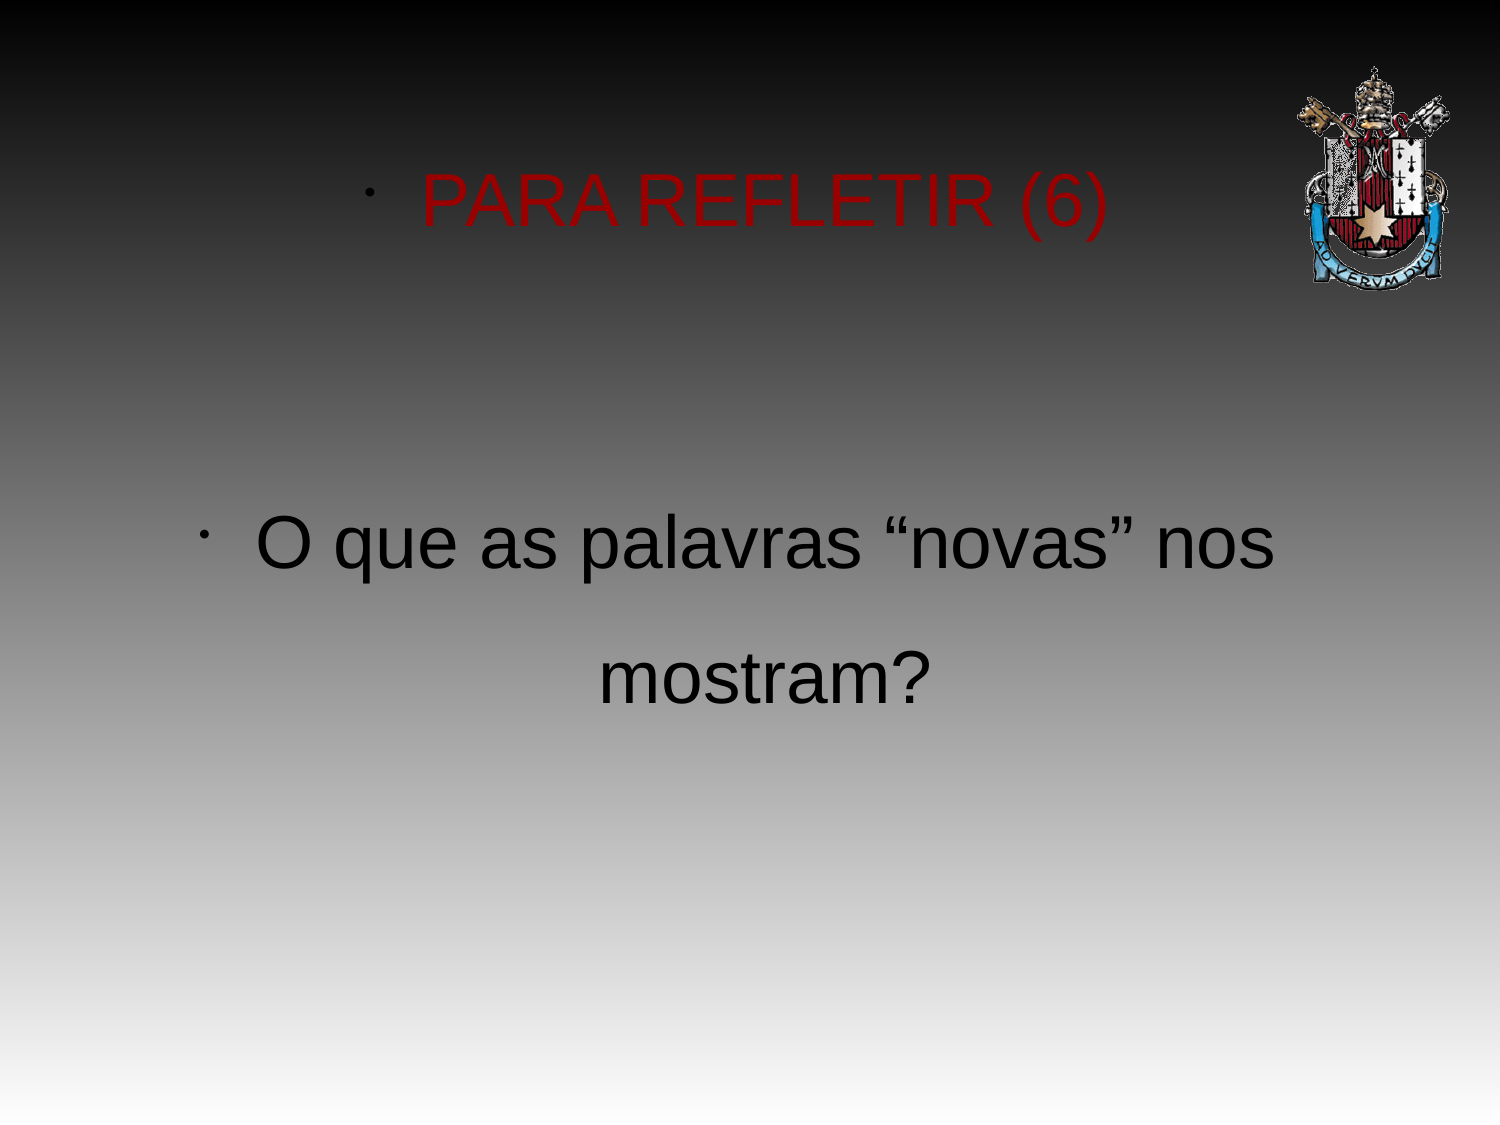

# PARA REFLETIR (6)
O que as palavras “novas” nos mostram?